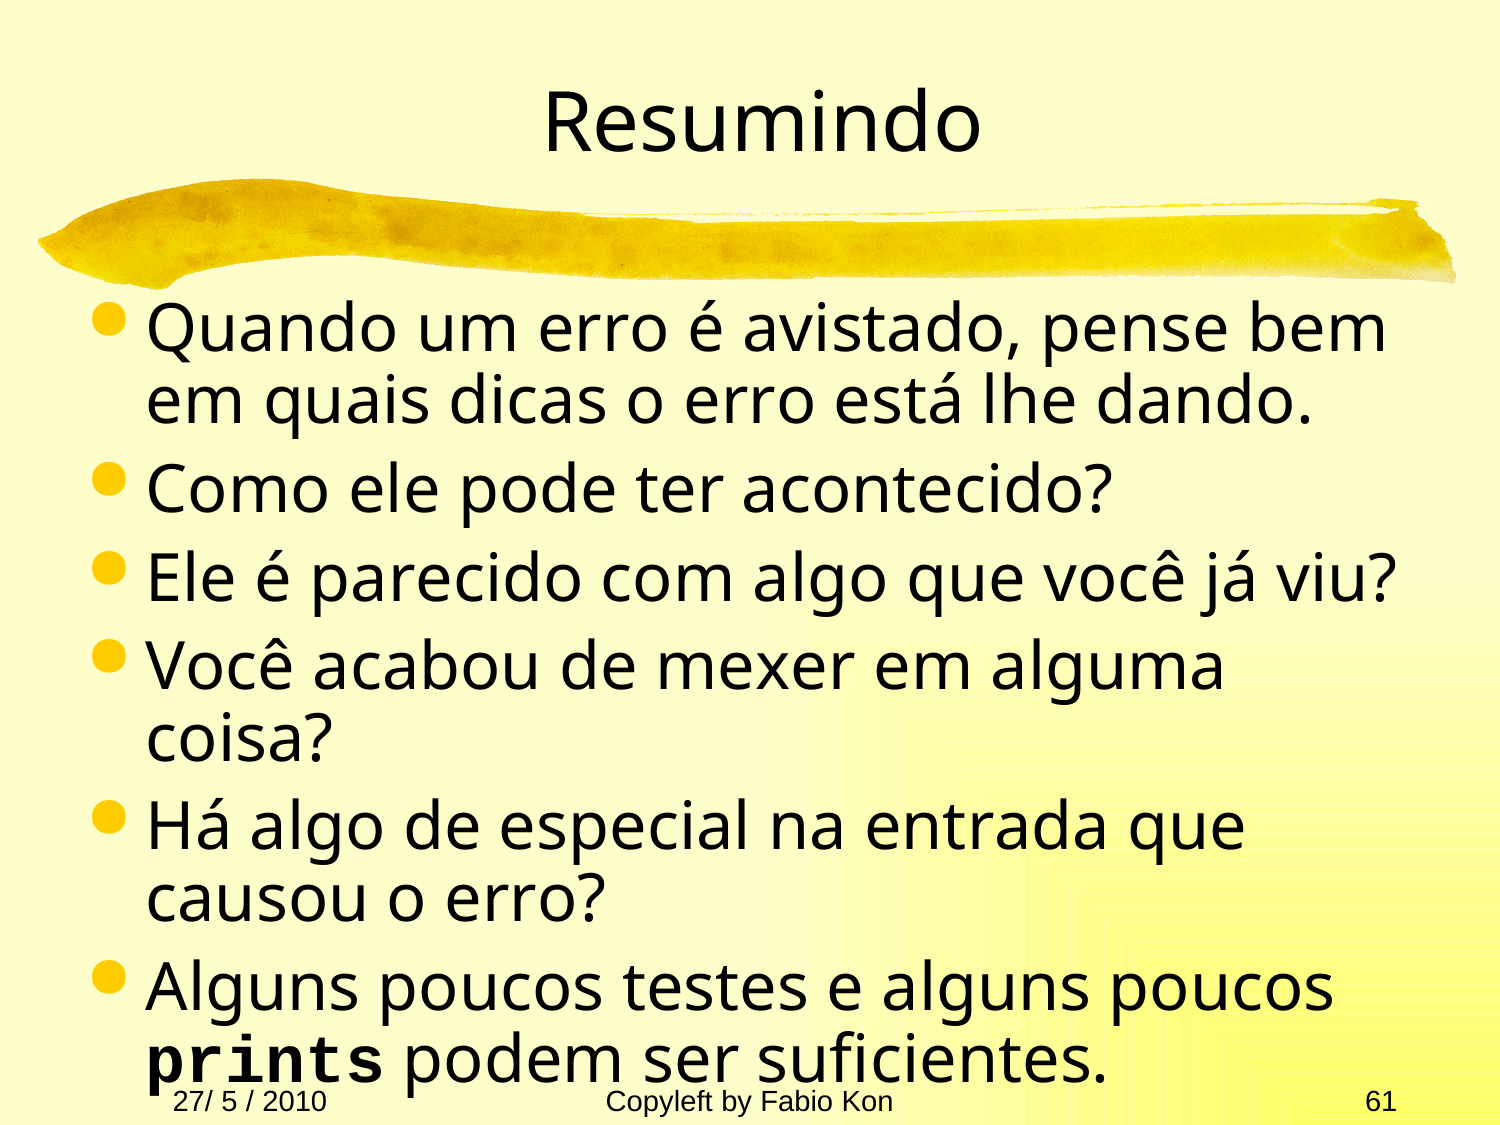

# Resumindo
Quando um erro é avistado, pense bem em quais dicas o erro está lhe dando.
Como ele pode ter acontecido?
Ele é parecido com algo que você já viu?
Você acabou de mexer em alguma coisa?
Há algo de especial na entrada que causou o erro?
Alguns poucos testes e alguns poucos prints podem ser suficientes.
ECOOP'99 OOOSW
61